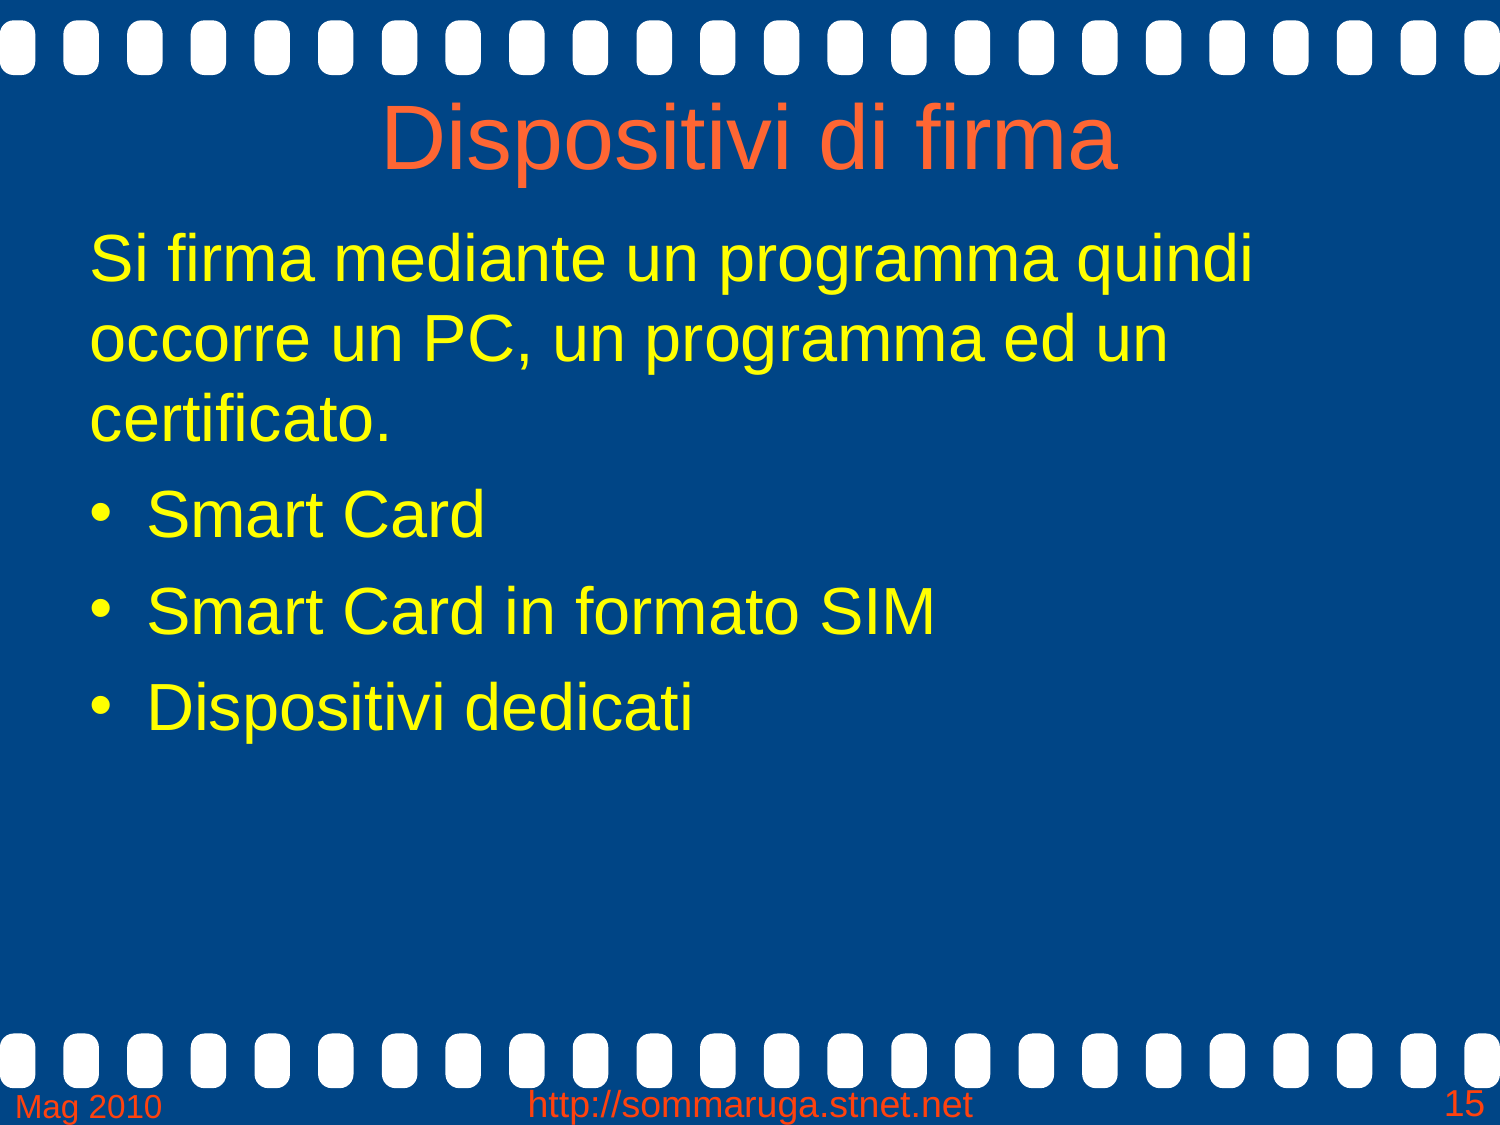

# Dispositivi di firma
Si firma mediante un programma quindi occorre un PC, un programma ed un certificato.
Smart Card
Smart Card in formato SIM
Dispositivi dedicati